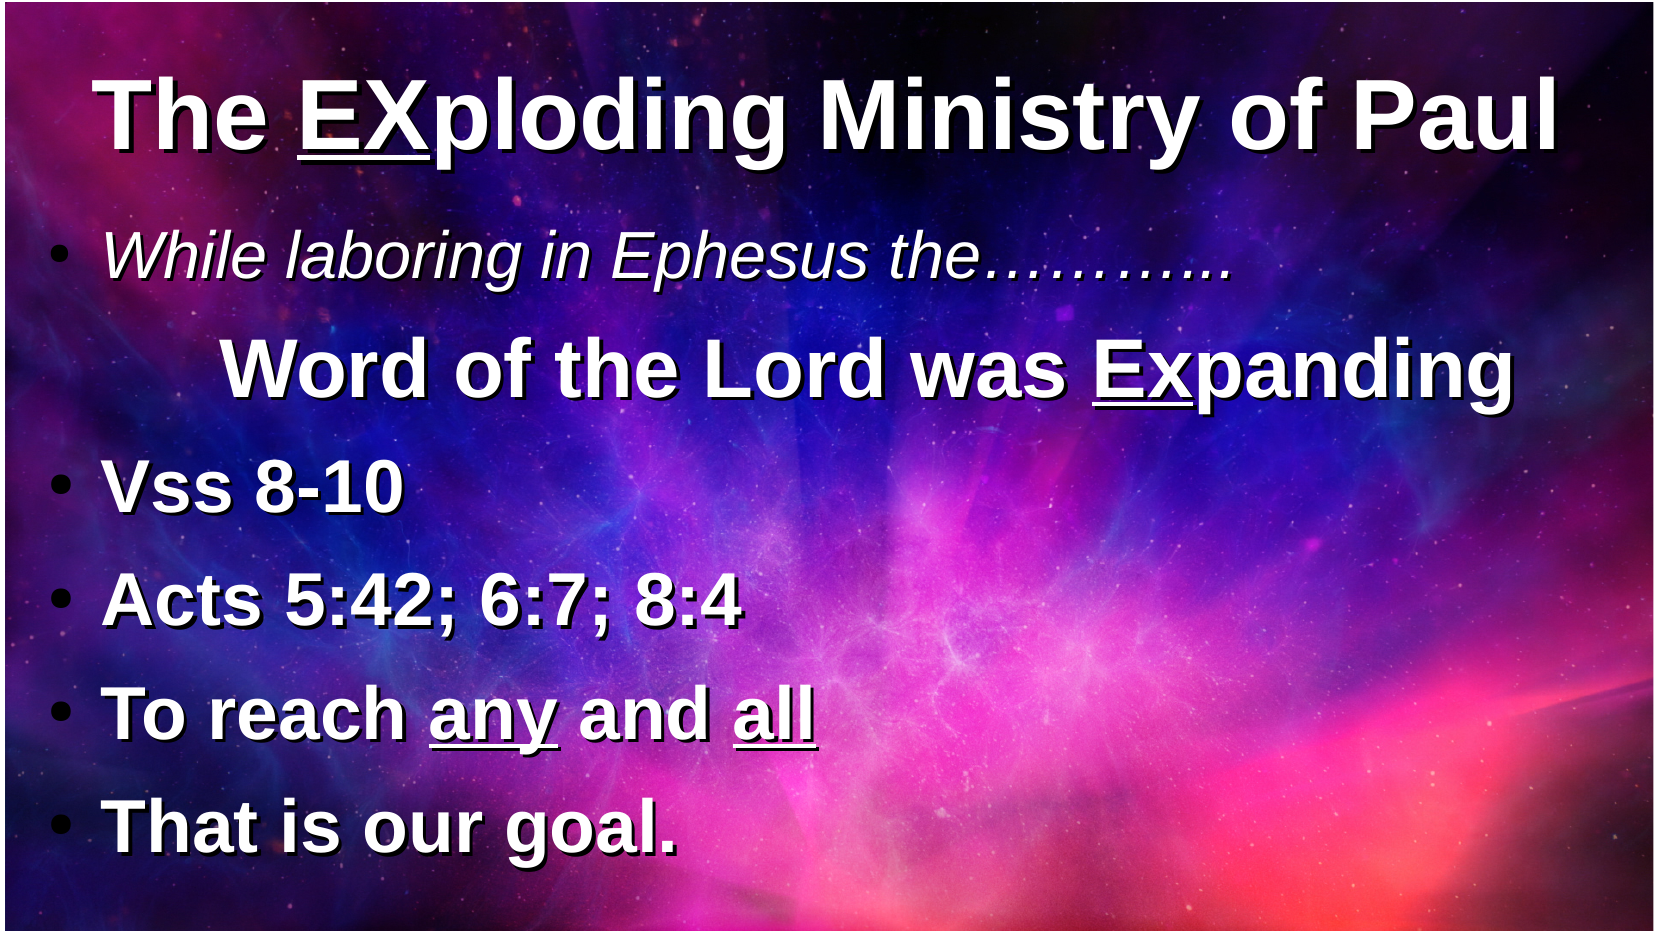

# The EXploding Ministry of Paul
While laboring in Ephesus the………...
Word of the Lord was Expanding
Vss 8-10
Acts 5:42; 6:7; 8:4
To reach any and all
That is our goal.